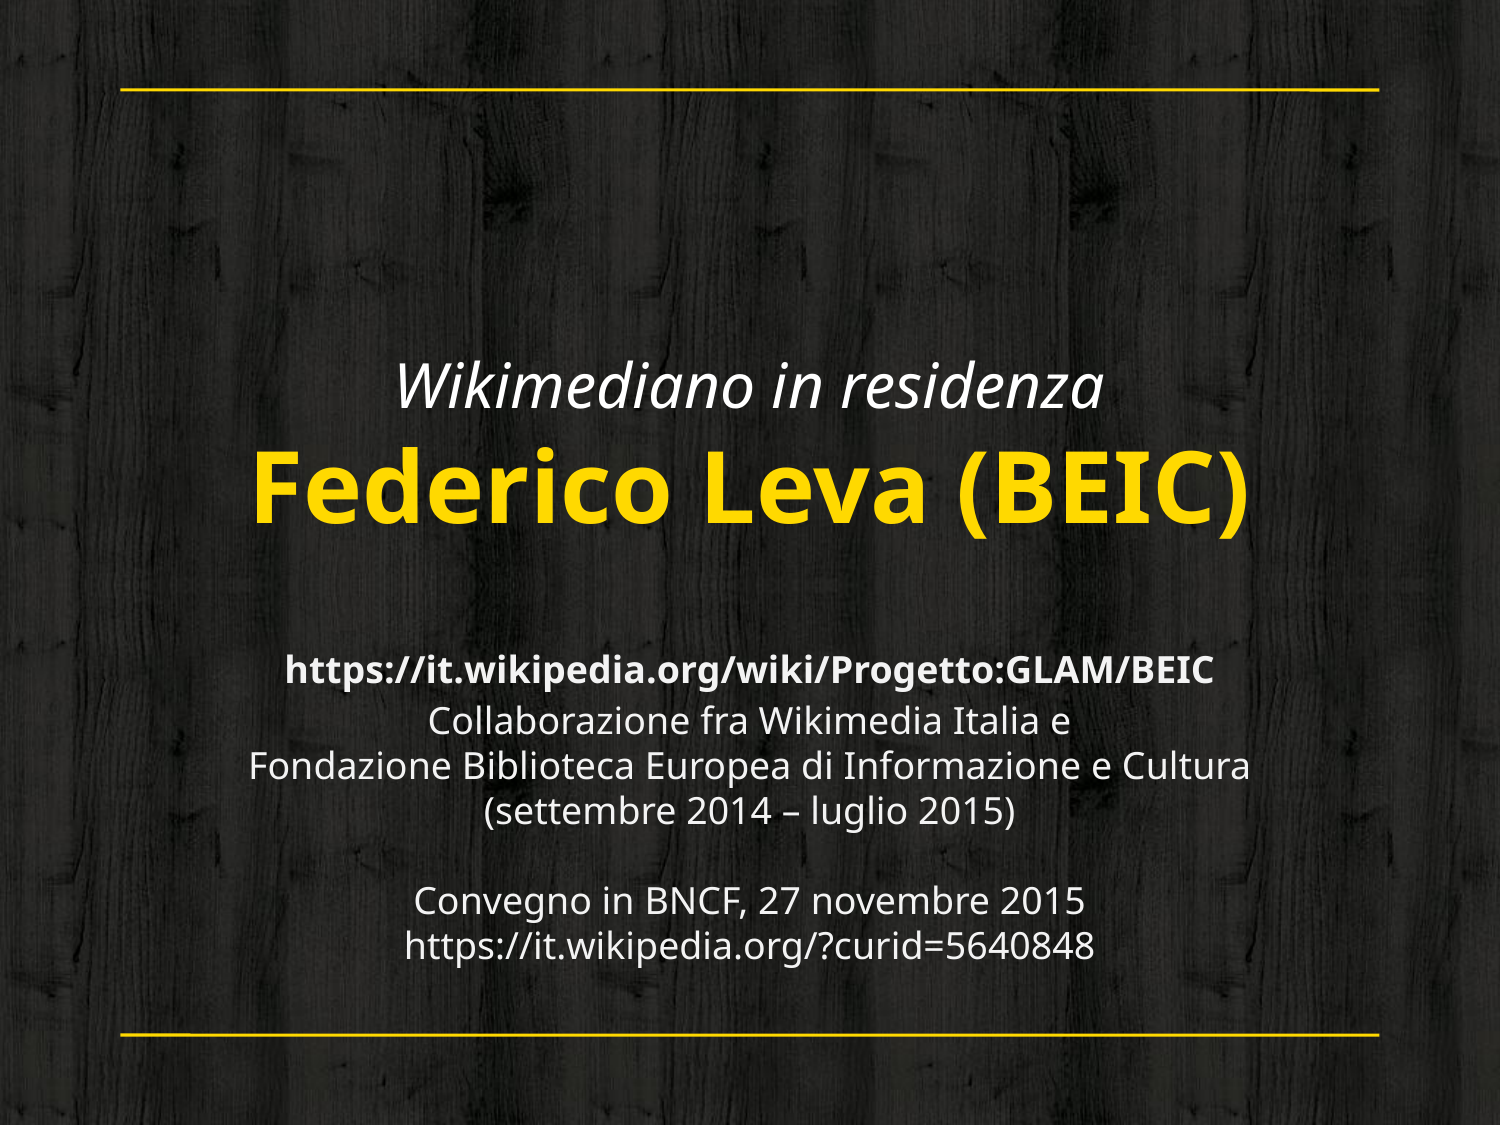

# Wikimediano in residenza
Federico Leva (BEIC)
https://it.wikipedia.org/wiki/Progetto:GLAM/BEIC
Collaborazione fra Wikimedia Italia e
Fondazione Biblioteca Europea di Informazione e Cultura
(settembre 2014 – luglio 2015)
Convegno in BNCF, 27 novembre 2015
https://it.wikipedia.org/?curid=5640848